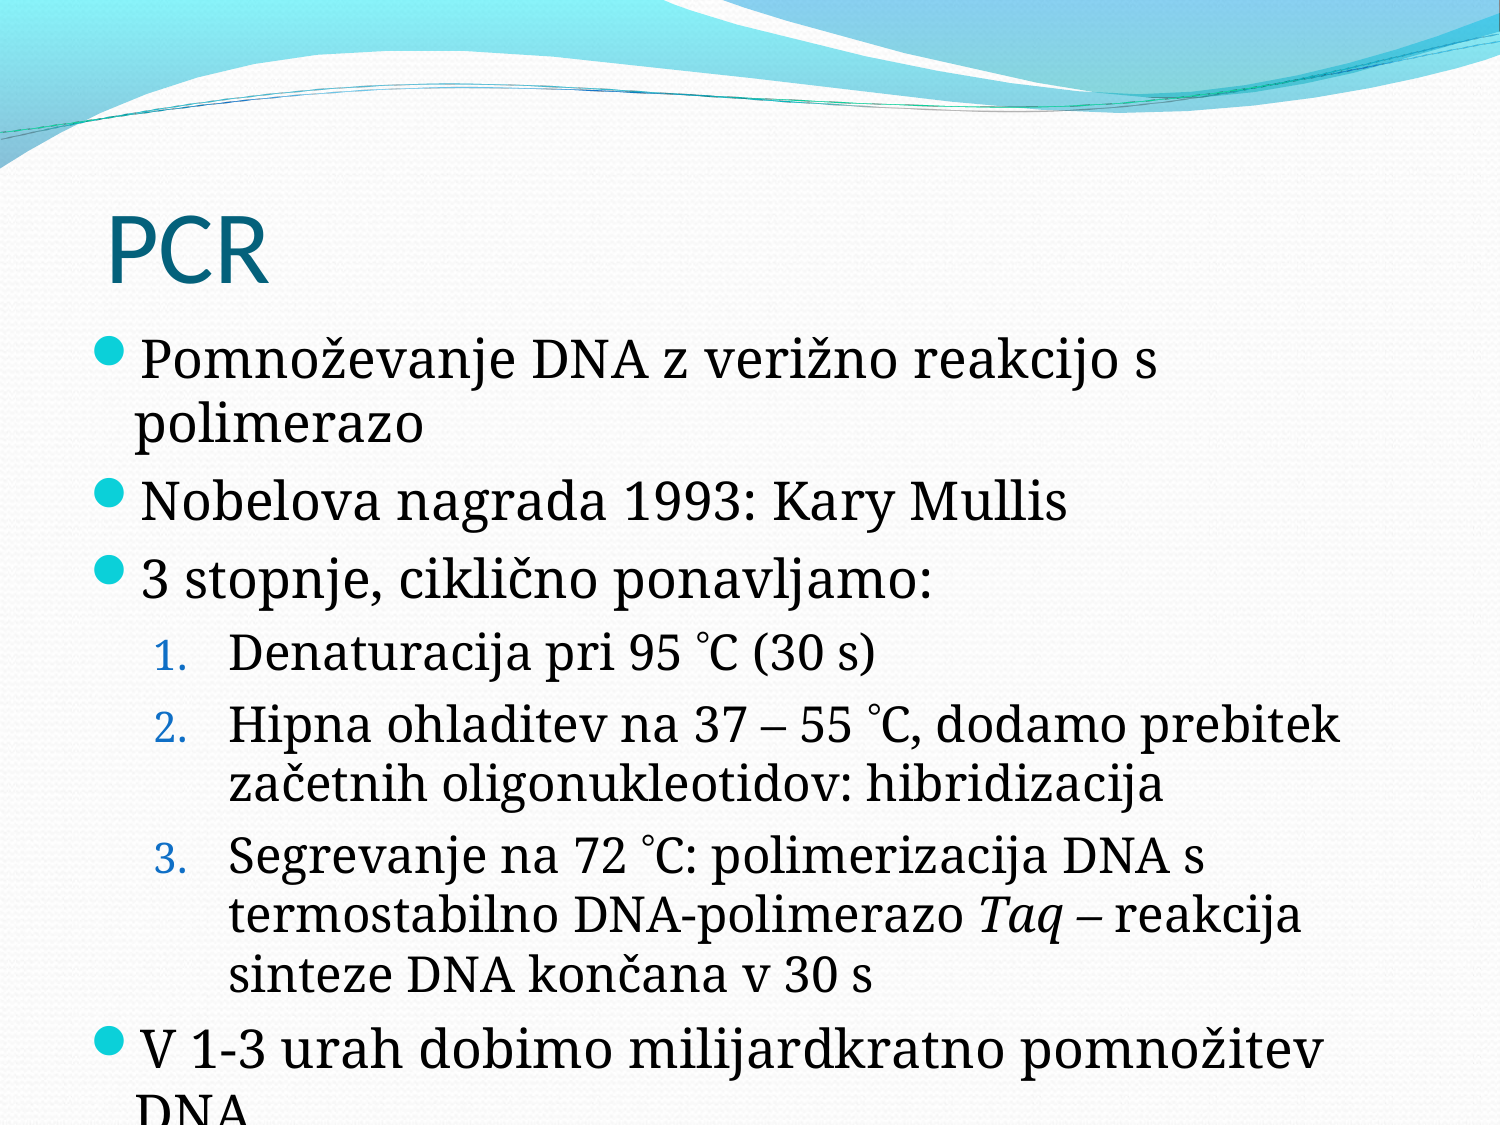

# PCR
Pomnoževanje DNA z verižno reakcijo s polimerazo
Nobelova nagrada 1993: Kary Mullis
3 stopnje, ciklično ponavljamo:
Denaturacija pri 95 C (30 s)
Hipna ohladitev na 37 – 55 C, dodamo prebitek začetnih oligonukleotidov: hibridizacija
Segrevanje na 72 C: polimerizacija DNA s termostabilno DNA-polimerazo Taq – reakcija sinteze DNA končana v 30 s
V 1-3 urah dobimo milijardkratno pomnožitev DNA